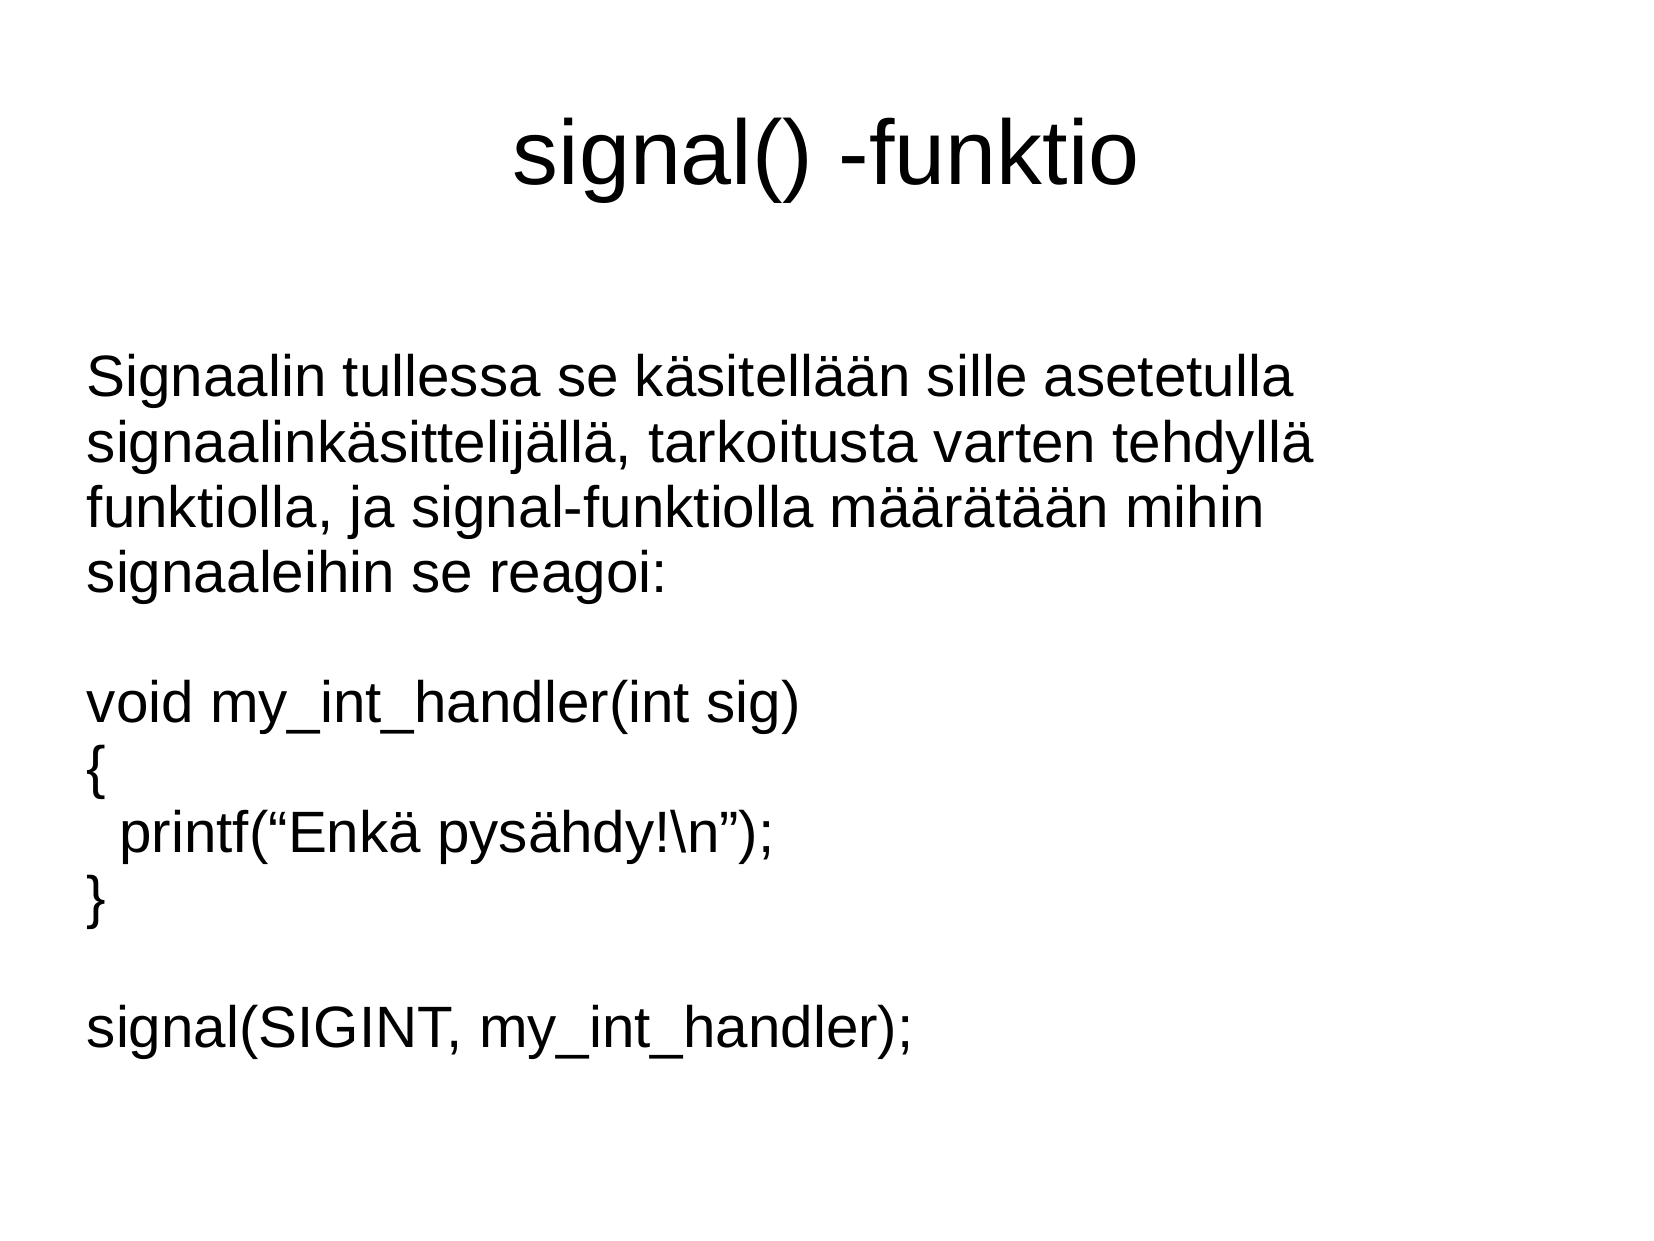

# signal() -funktio
Signaalin tullessa se käsitellään sille asetetulla signaalinkäsittelijällä, tarkoitusta varten tehdyllä funktiolla, ja signal-funktiolla määrätään mihin signaaleihin se reagoi:
void my_int_handler(int sig)
{
 printf(“Enkä pysähdy!\n”);
}
signal(SIGINT, my_int_handler);